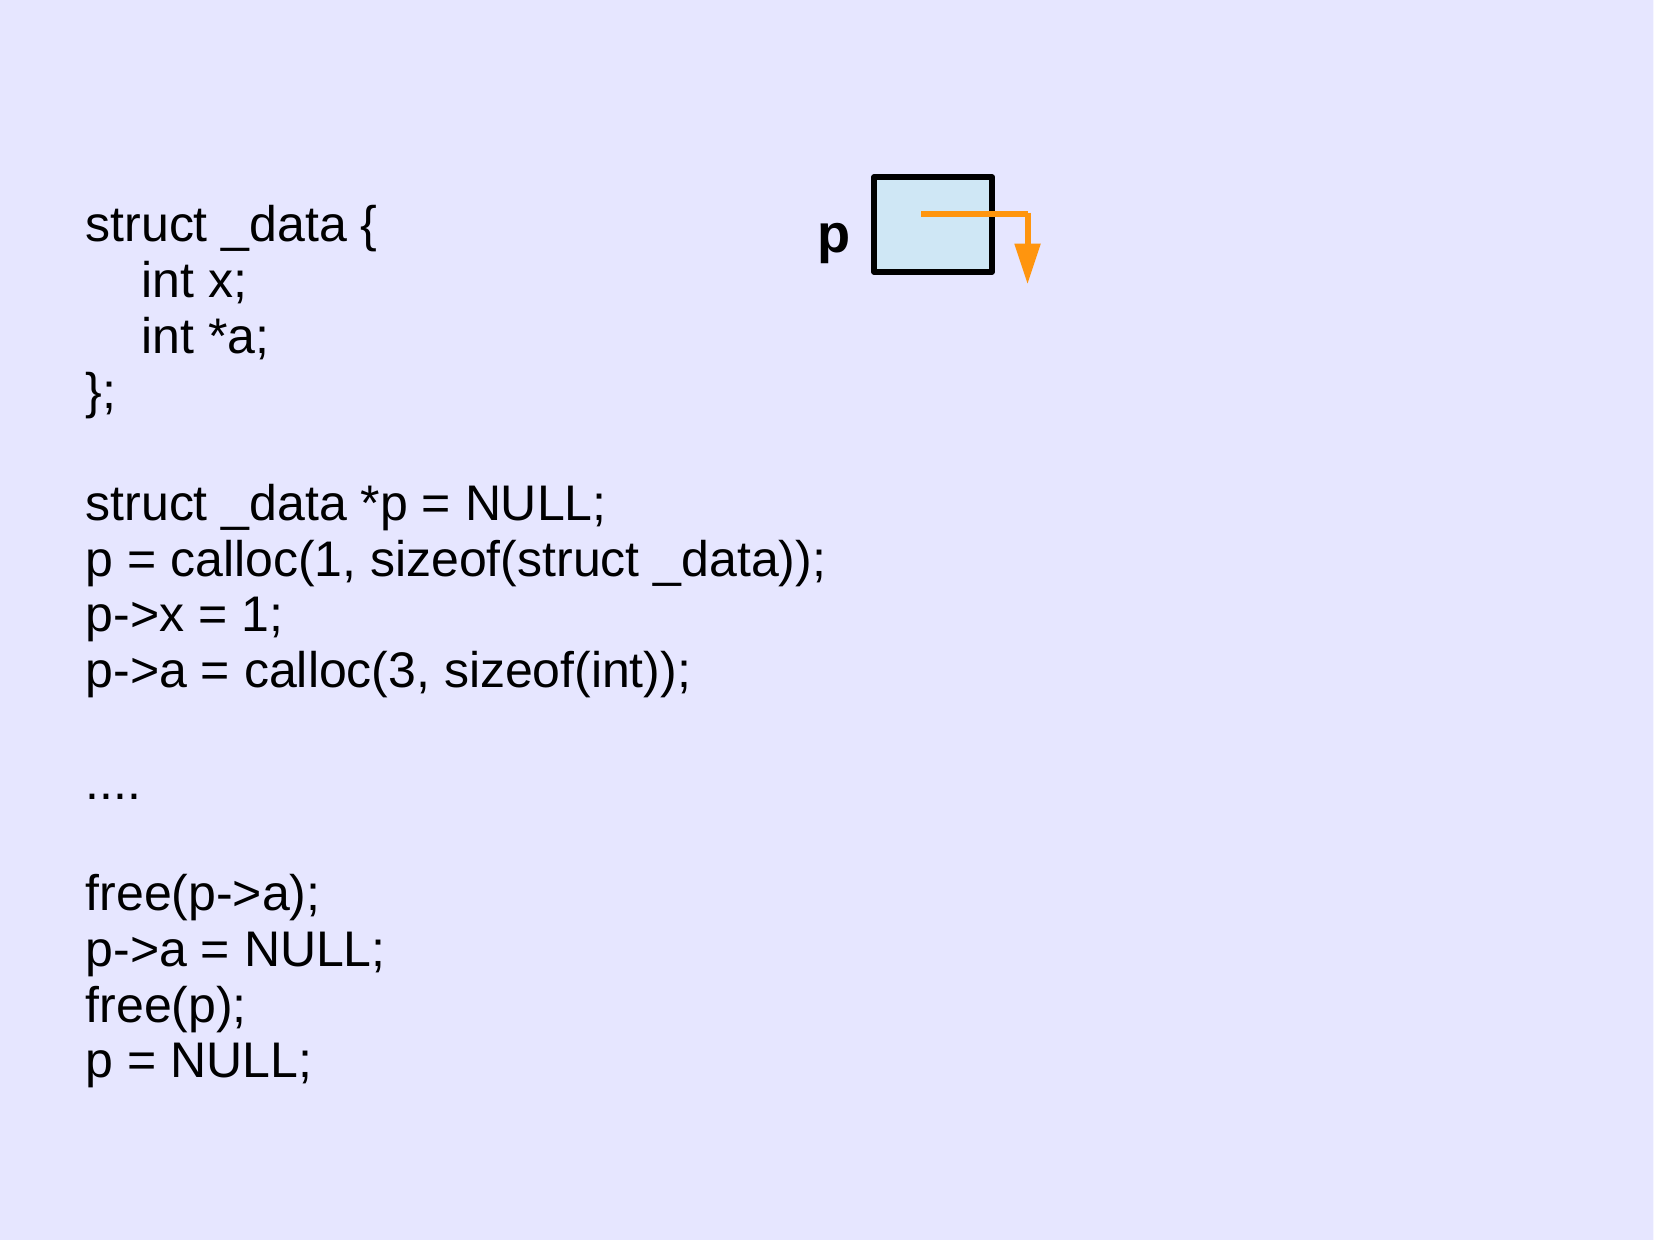

struct _data {
 int x;
 int *a;
};
struct _data *p = NULL;
p = calloc(1, sizeof(struct _data));
p->x = 1;
p->a = calloc(3, sizeof(int));
....
free(p->a);
p->a = NULL;
free(p);
p = NULL;
p